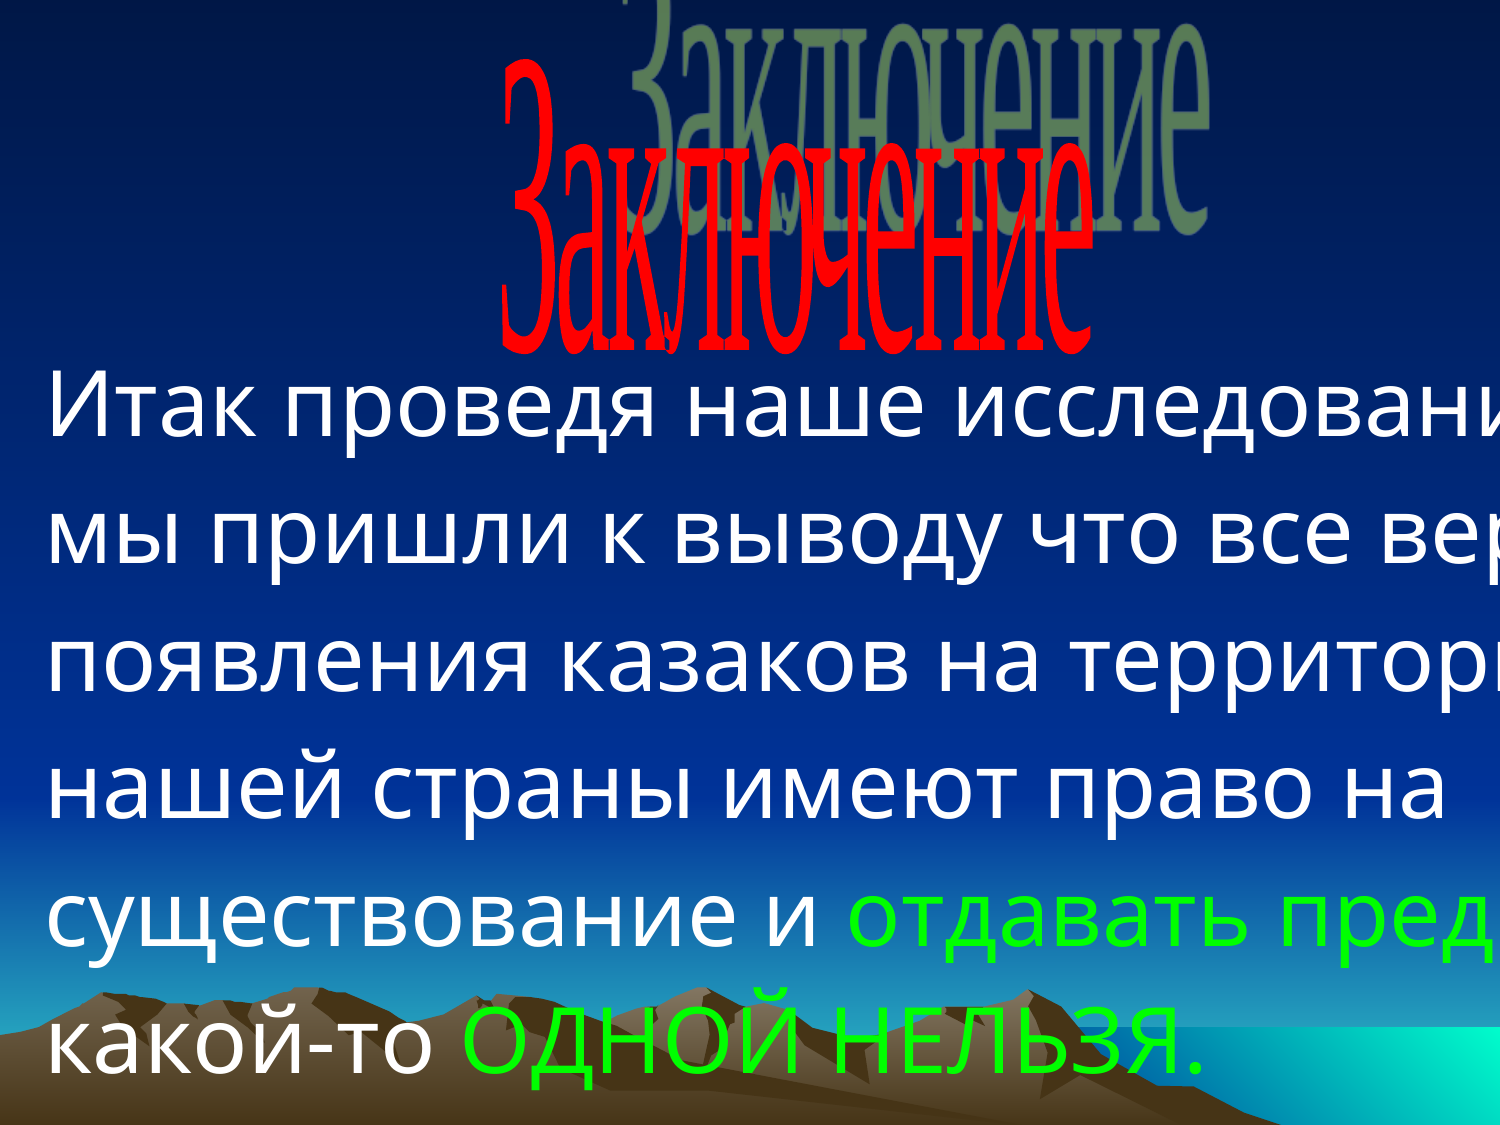

Заключение
Итак проведя наше исследование
мы пришли к выводу что все версии
появления казаков на территории
нашей страны имеют право на
существование и отдавать предпочтение
какой-то ОДНОЙ НЕЛЬЗЯ.